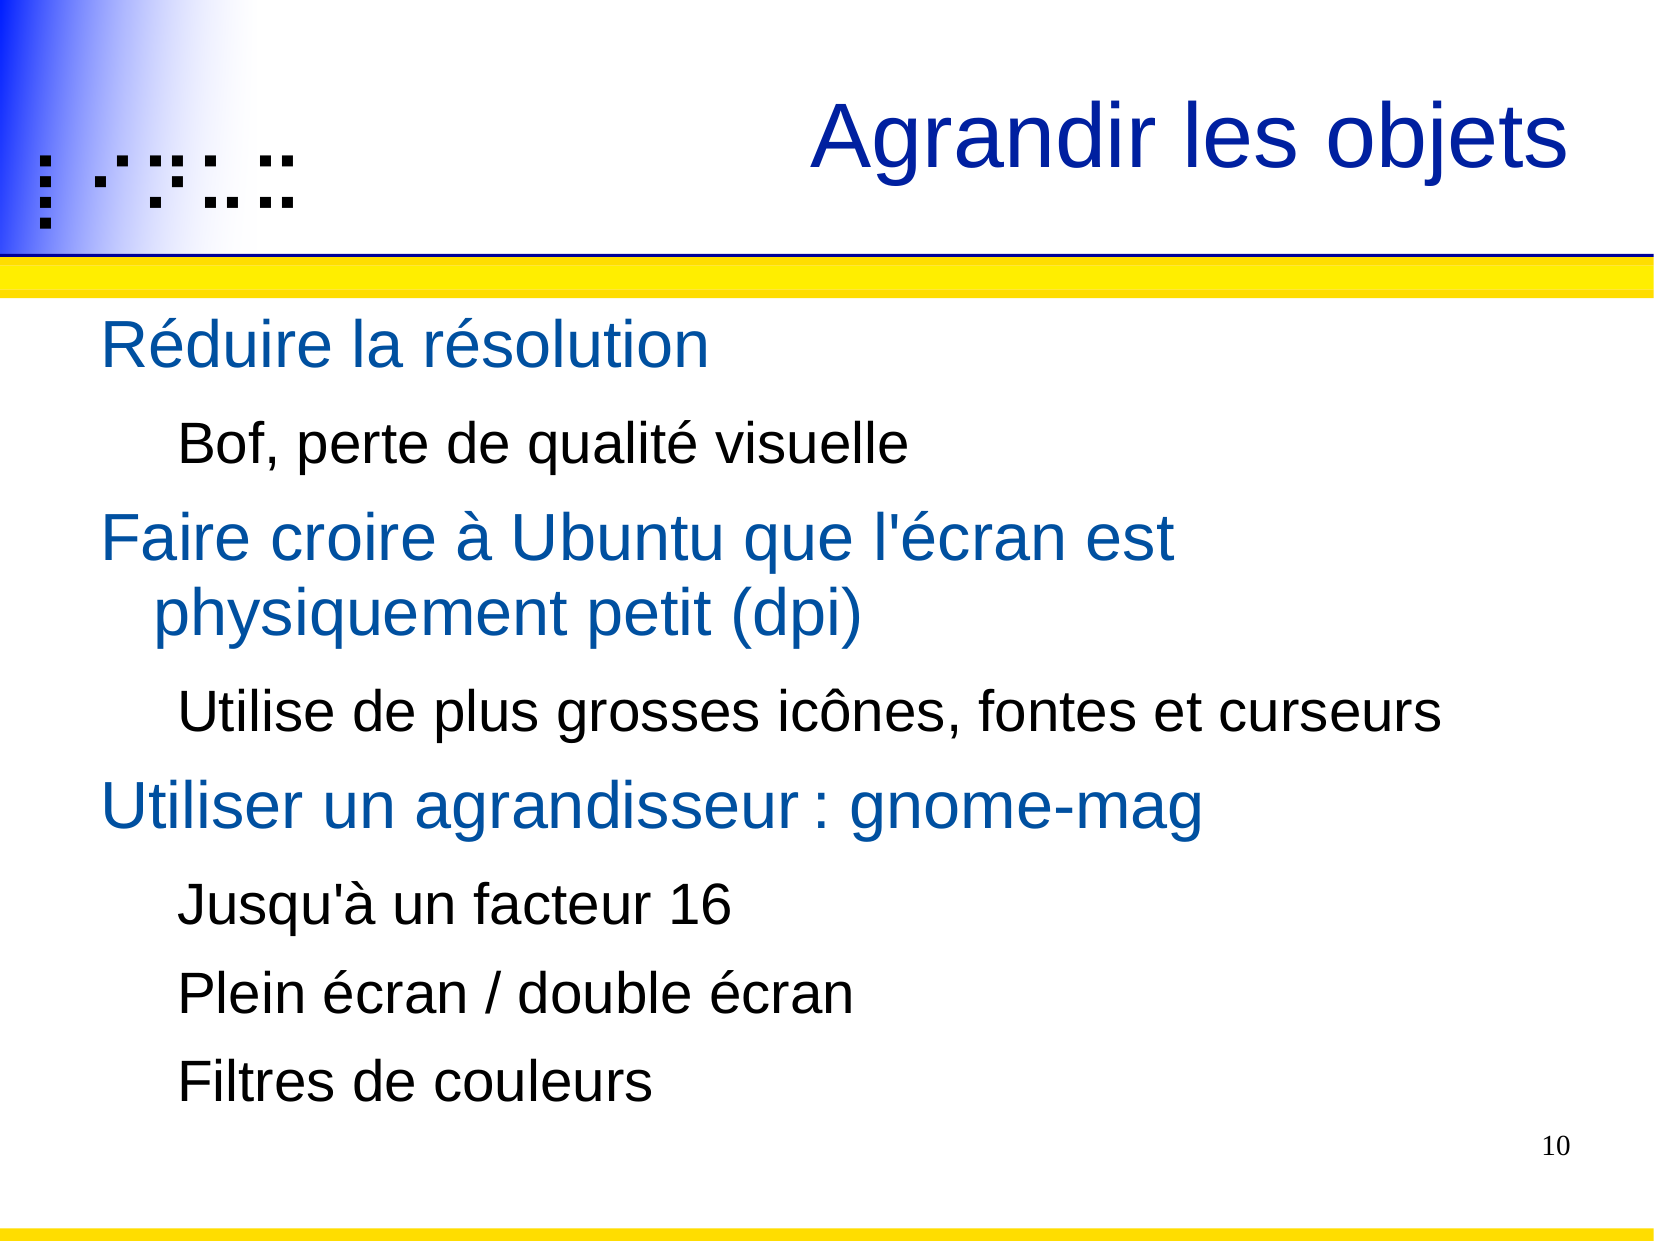

# Agrandir les objets
Réduire la résolution
Bof, perte de qualité visuelle
Faire croire à Ubuntu que l'écran est physiquement petit (dpi)
Utilise de plus grosses icônes, fontes et curseurs
Utiliser un agrandisseur : gnome-mag
Jusqu'à un facteur 16
Plein écran / double écran
Filtres de couleurs
10